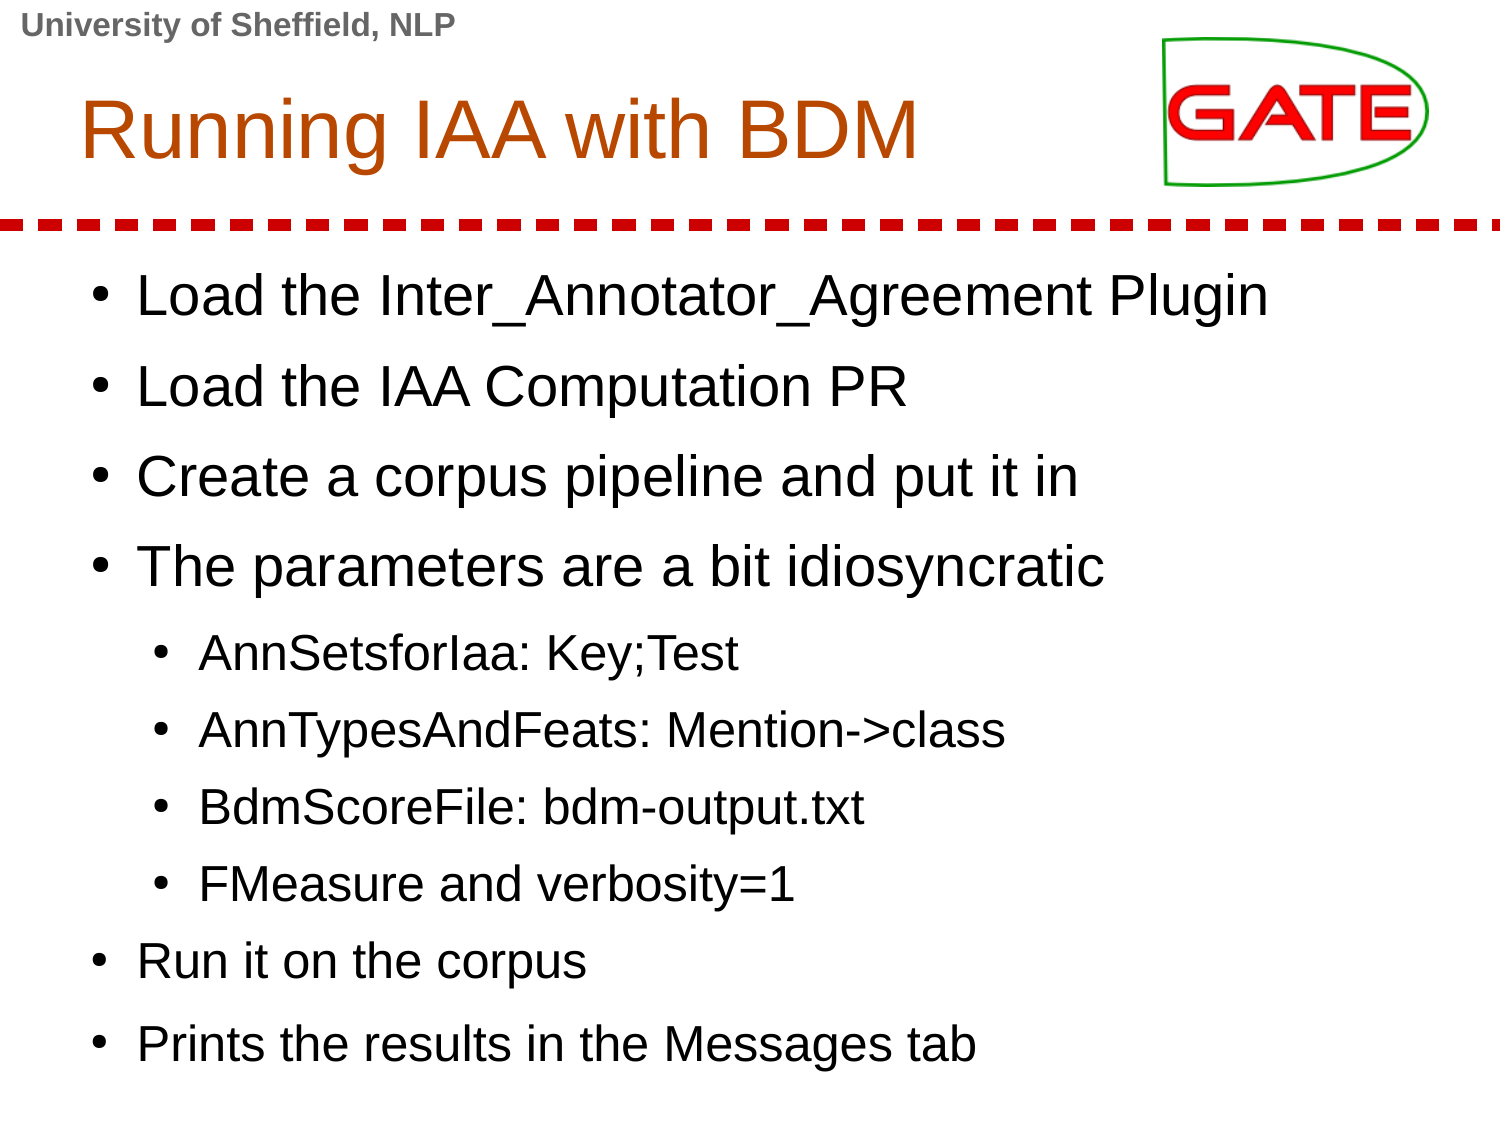

# Running IAA with BDM
Load the Inter_Annotator_Agreement Plugin
Load the IAA Computation PR
Create a corpus pipeline and put it in
The parameters are a bit idiosyncratic
AnnSetsforIaa: Key;Test
AnnTypesAndFeats: Mention->class
BdmScoreFile: bdm-output.txt
FMeasure and verbosity=1
Run it on the corpus
Prints the results in the Messages tab